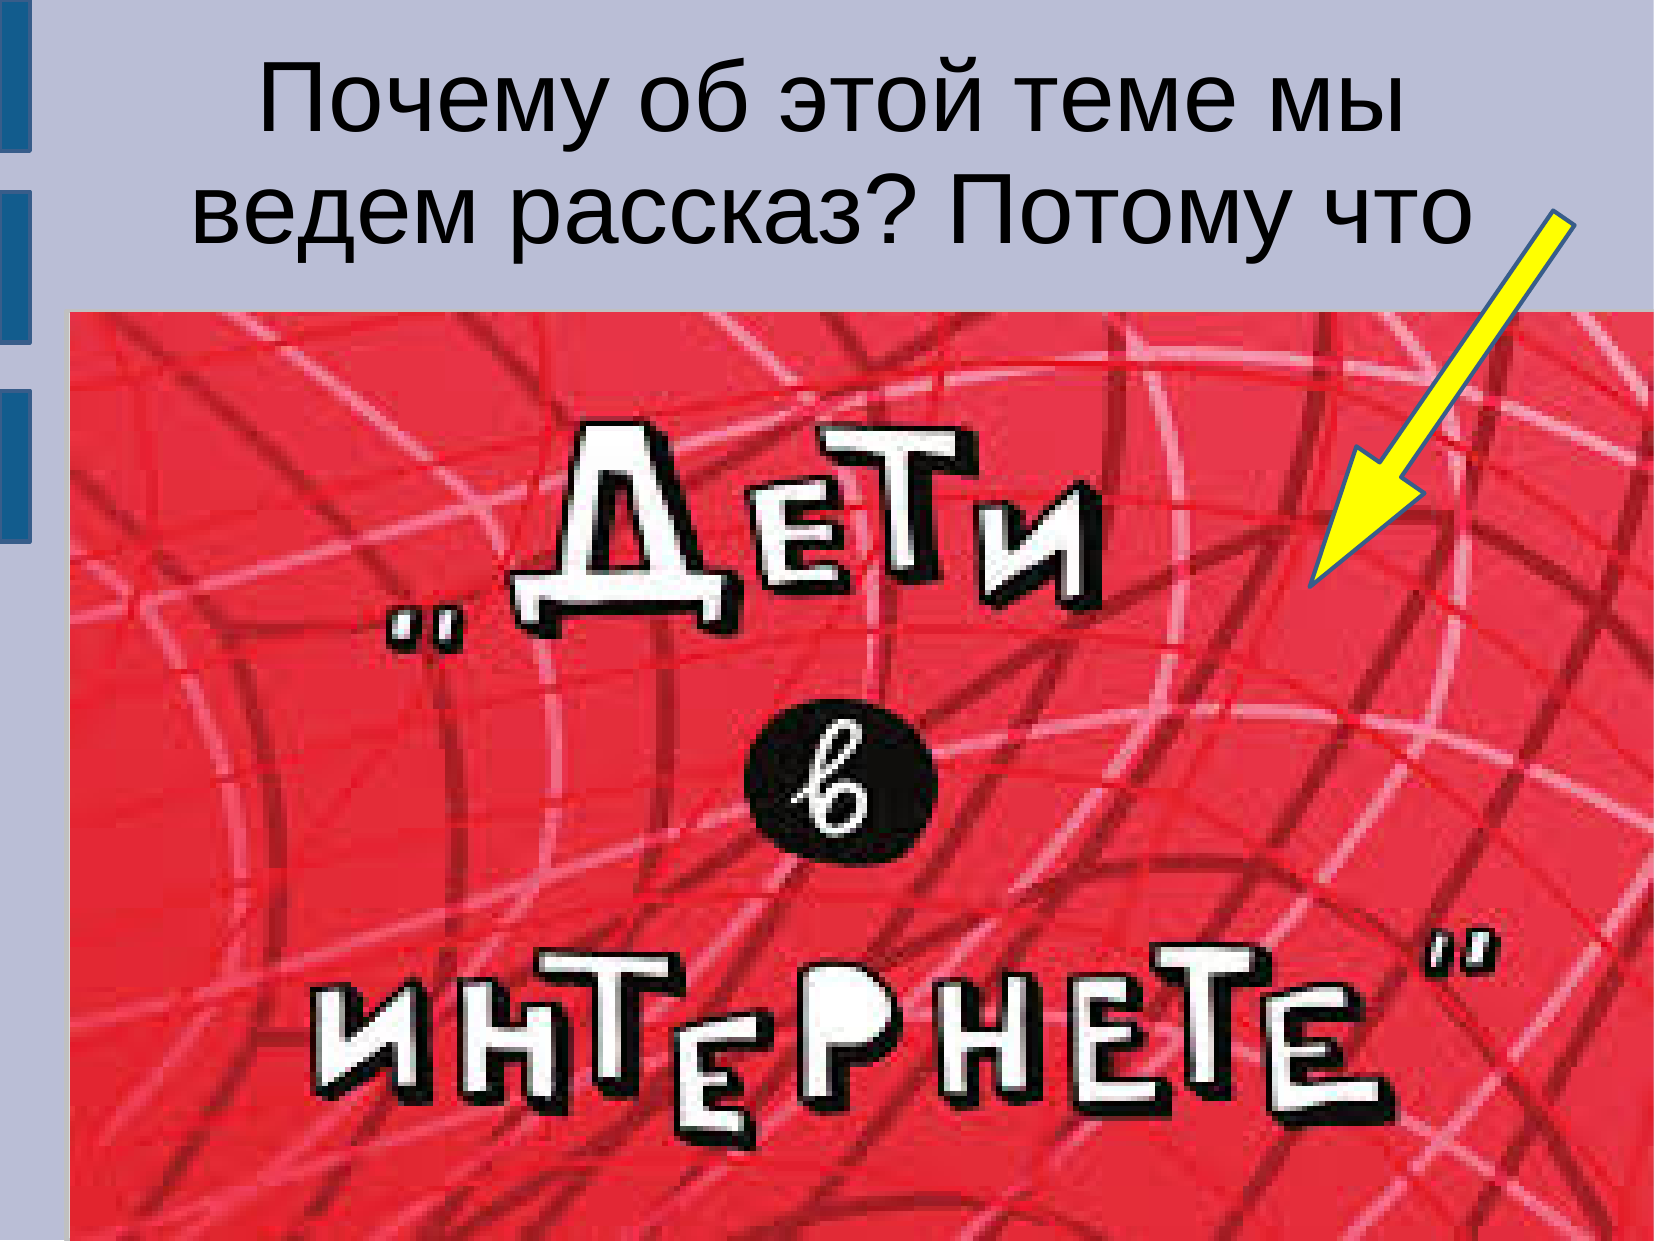

# Почему об этой теме мы ведем рассказ? Потому что